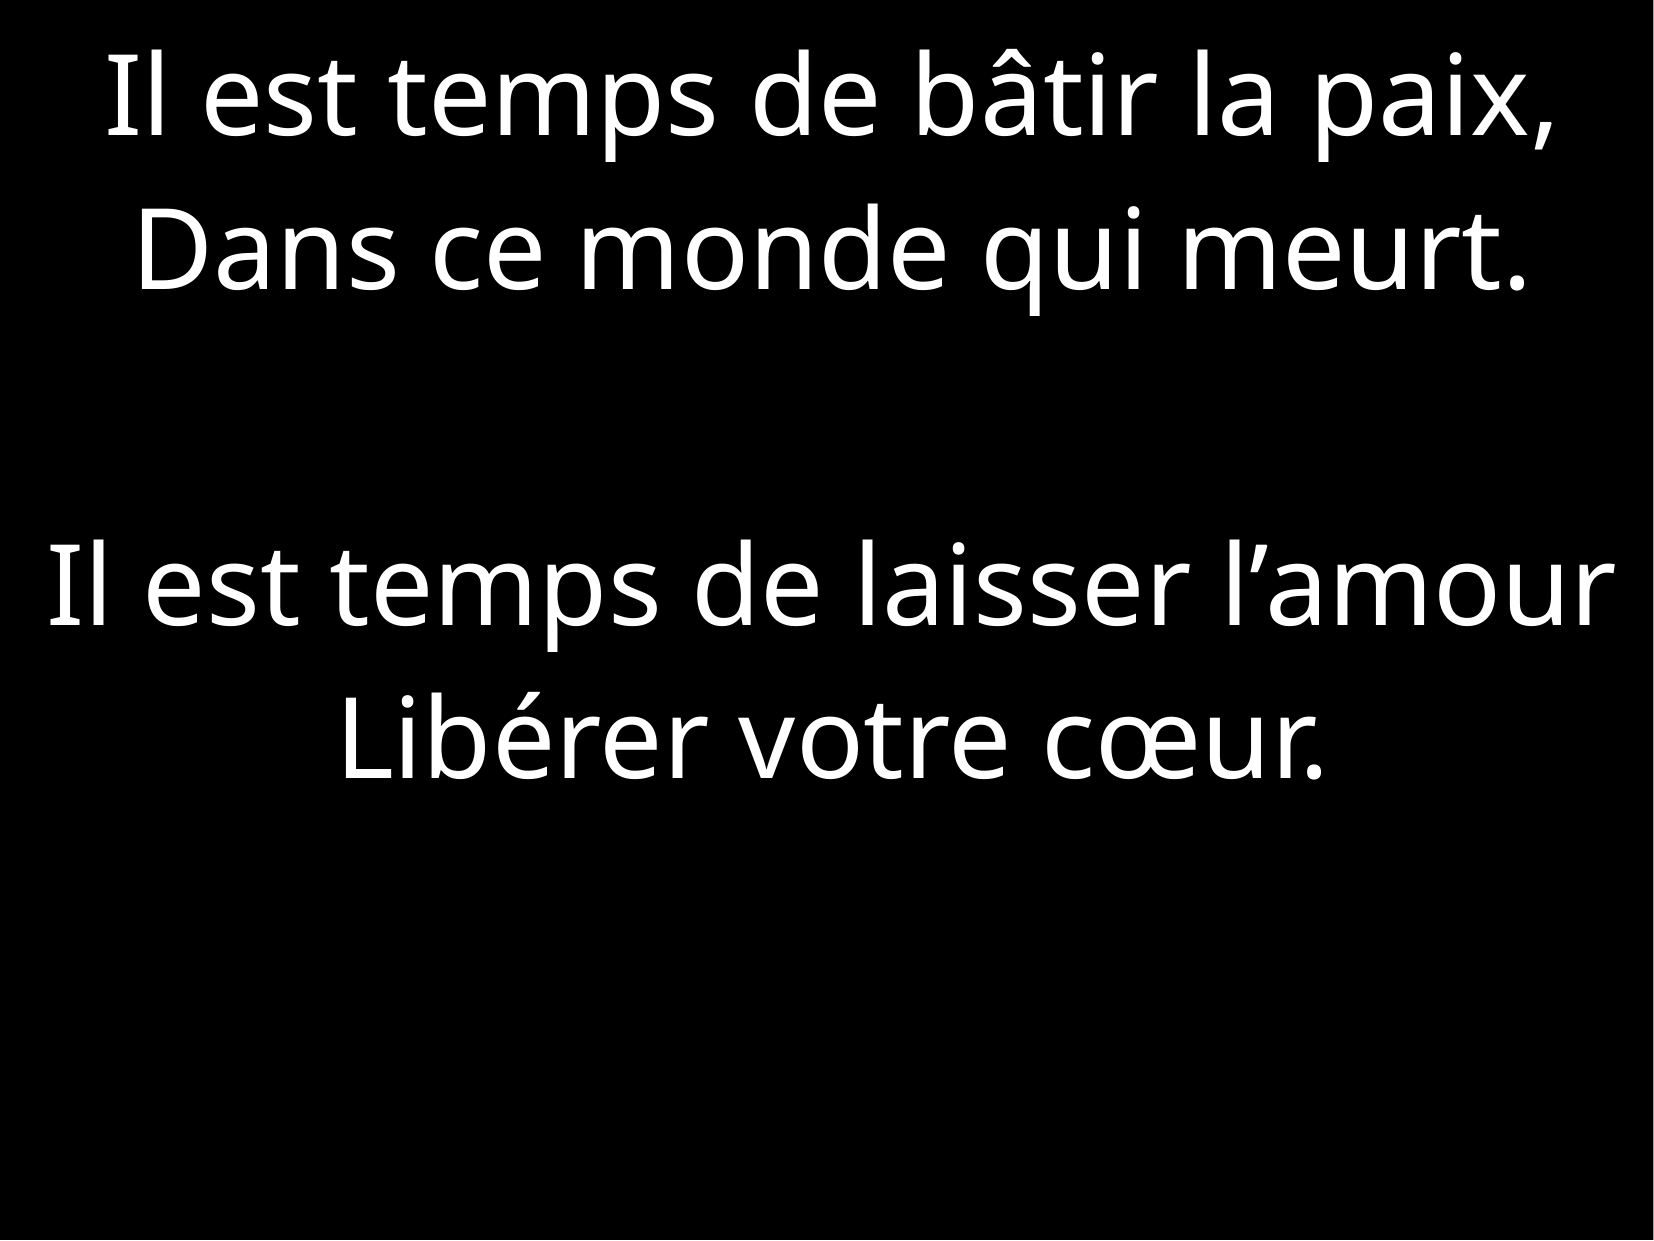

# Il est temps de bâtir la paix, Dans ce monde qui meurt.
Il est temps de laisser l’amour
Libérer votre cœur.